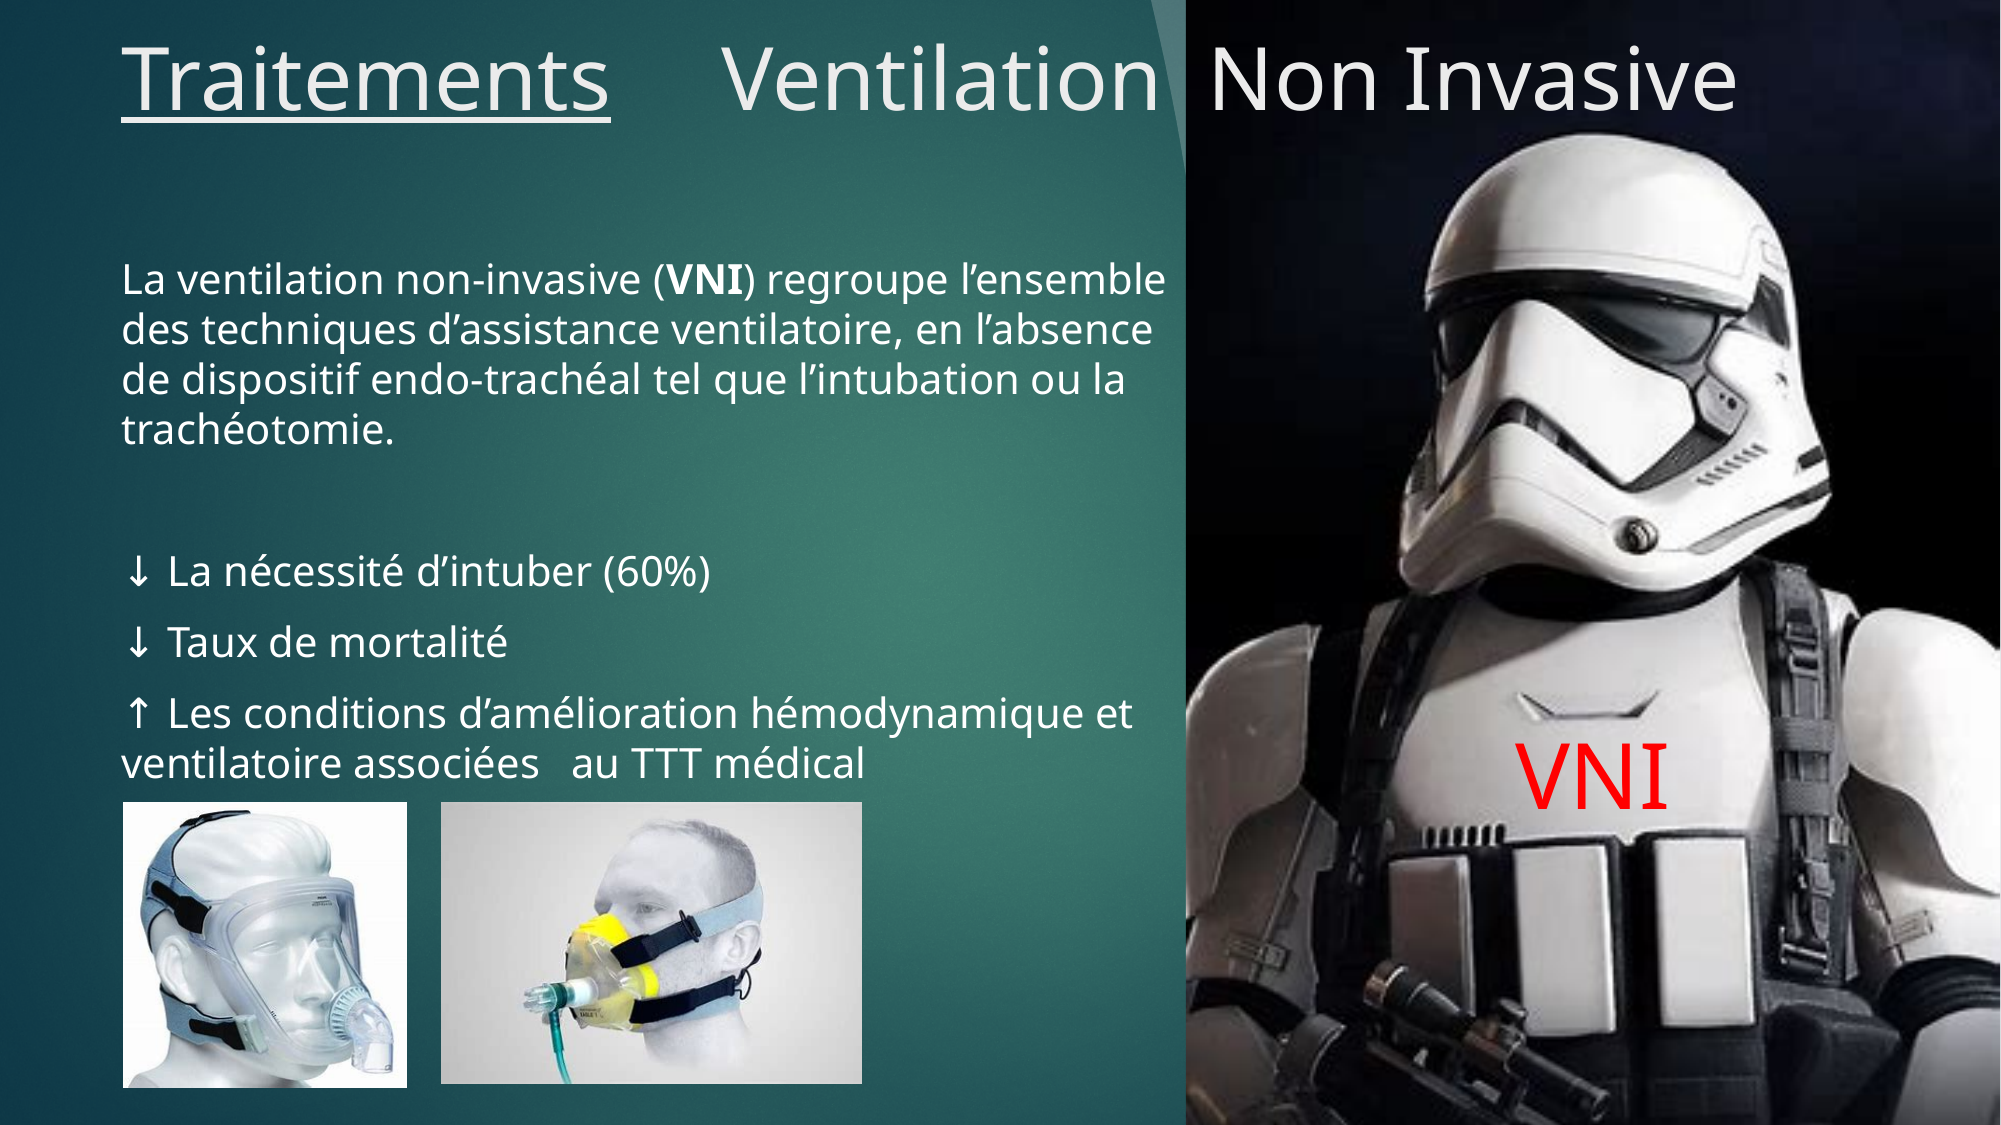

Traitements		Ventilation Non Invasive
# La ventilation non-invasive (VNI) regroupe l’ensemble des techniques d’assistance ventilatoire, en l’absence de dispositif endo-trachéal tel que l’intubation ou la trachéotomie.
↓ La nécessité d’intuber (60%)
↓ Taux de mortalité
↑ Les conditions d’amélioration hémodynamique et ventilatoire associées 	au TTT médical
VNI